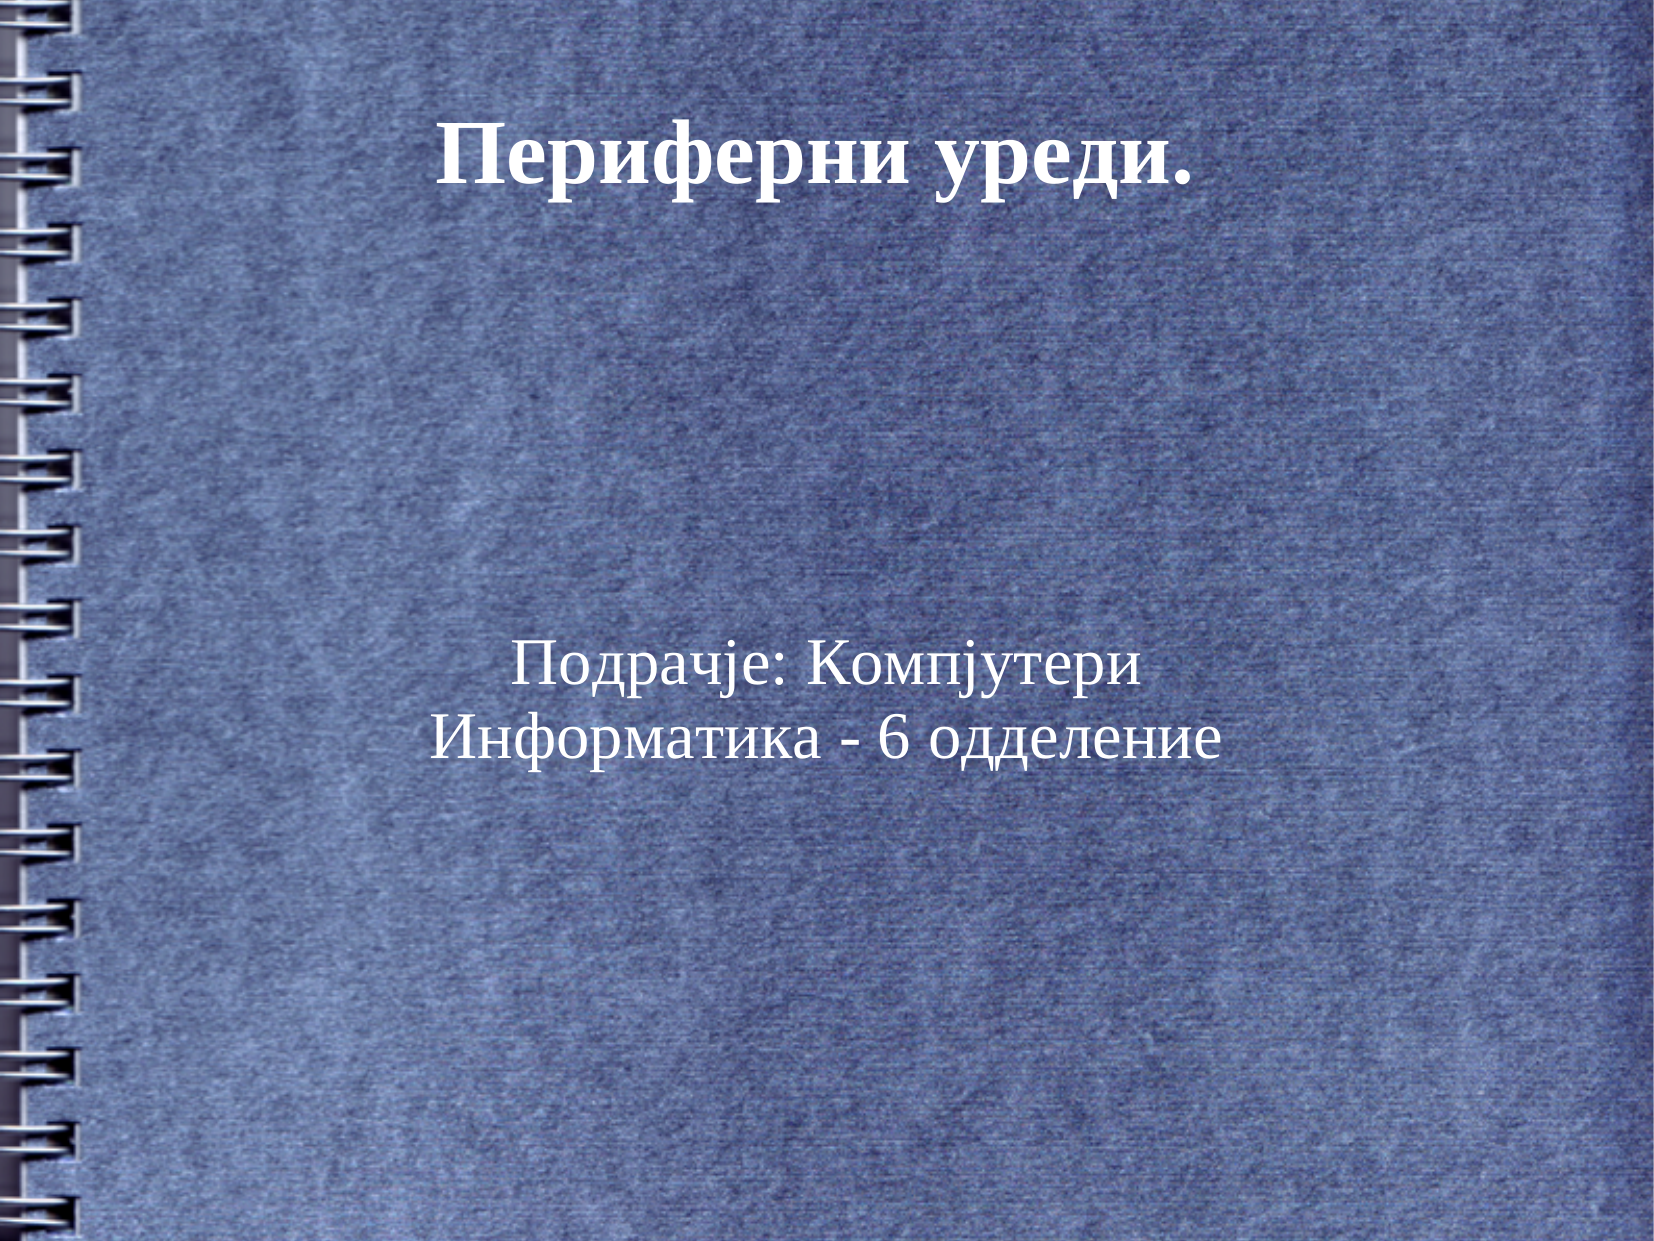

# Периферни уреди.
Подрачје: Компјутери
Информатика - 6 одделение